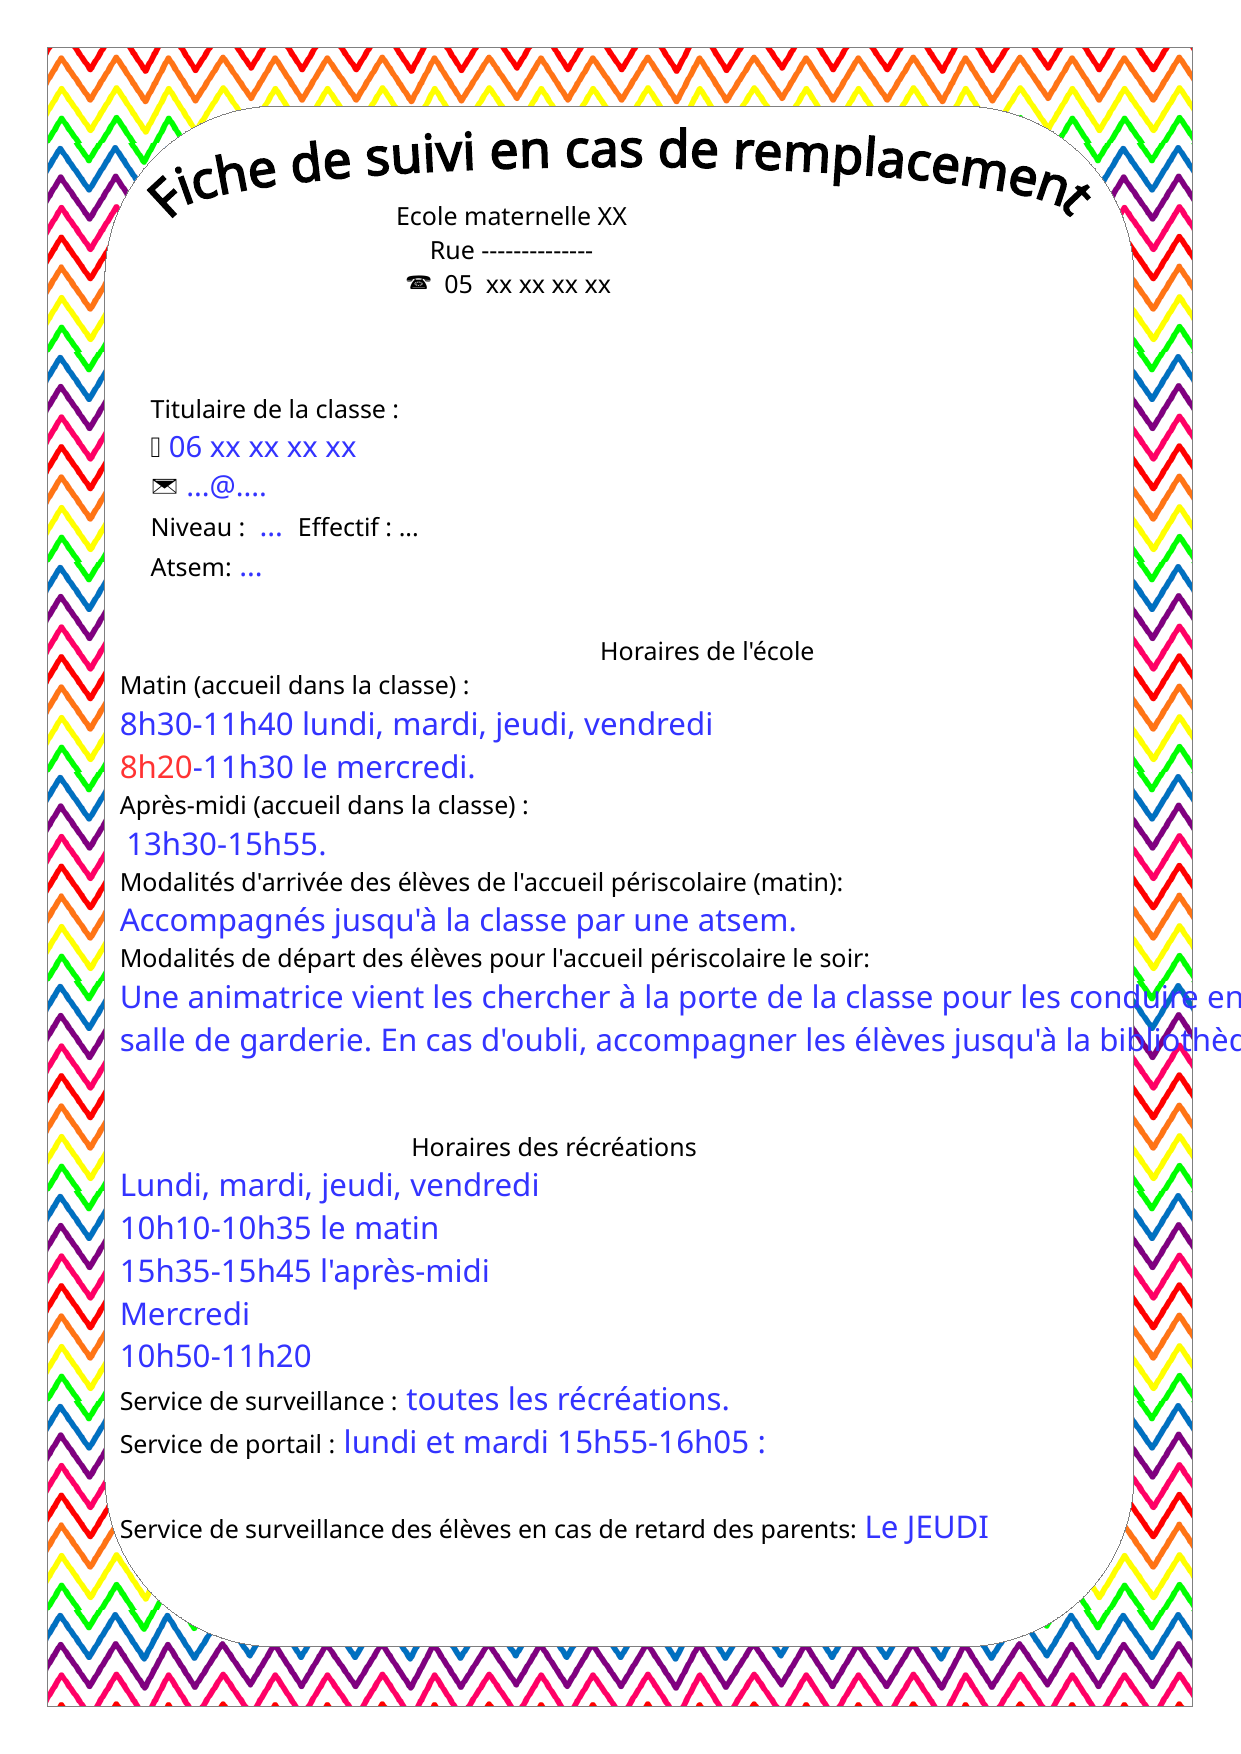

Fiche de suivi en cas de remplacement
Ecole maternelle XX
Rue --------------
 05 xx xx xx xx
Titulaire de la classe :
 06 xx xx xx xx
 ...@....
Niveau : ... Effectif : ...
Atsem: ...
Horaires de l'école
Matin (accueil dans la classe) :
8h30-11h40 lundi, mardi, jeudi, vendredi
8h20-11h30 le mercredi.
Après-midi (accueil dans la classe) :
 13h30-15h55.
Modalités d'arrivée des élèves de l'accueil périscolaire (matin):
Accompagnés jusqu'à la classe par une atsem.
Modalités de départ des élèves pour l'accueil périscolaire le soir:
Une animatrice vient les chercher à la porte de la classe pour les conduire en
salle de garderie. En cas d'oubli, accompagner les élèves jusqu'à la bibliothèque.
Horaires des récréations
Lundi, mardi, jeudi, vendredi
10h10-10h35 le matin
15h35-15h45 l'après-midi
Mercredi
10h50-11h20
Service de surveillance : toutes les récréations.
Service de portail : lundi et mardi 15h55-16h05 :
Service de surveillance des élèves en cas de retard des parents: Le JEUDI